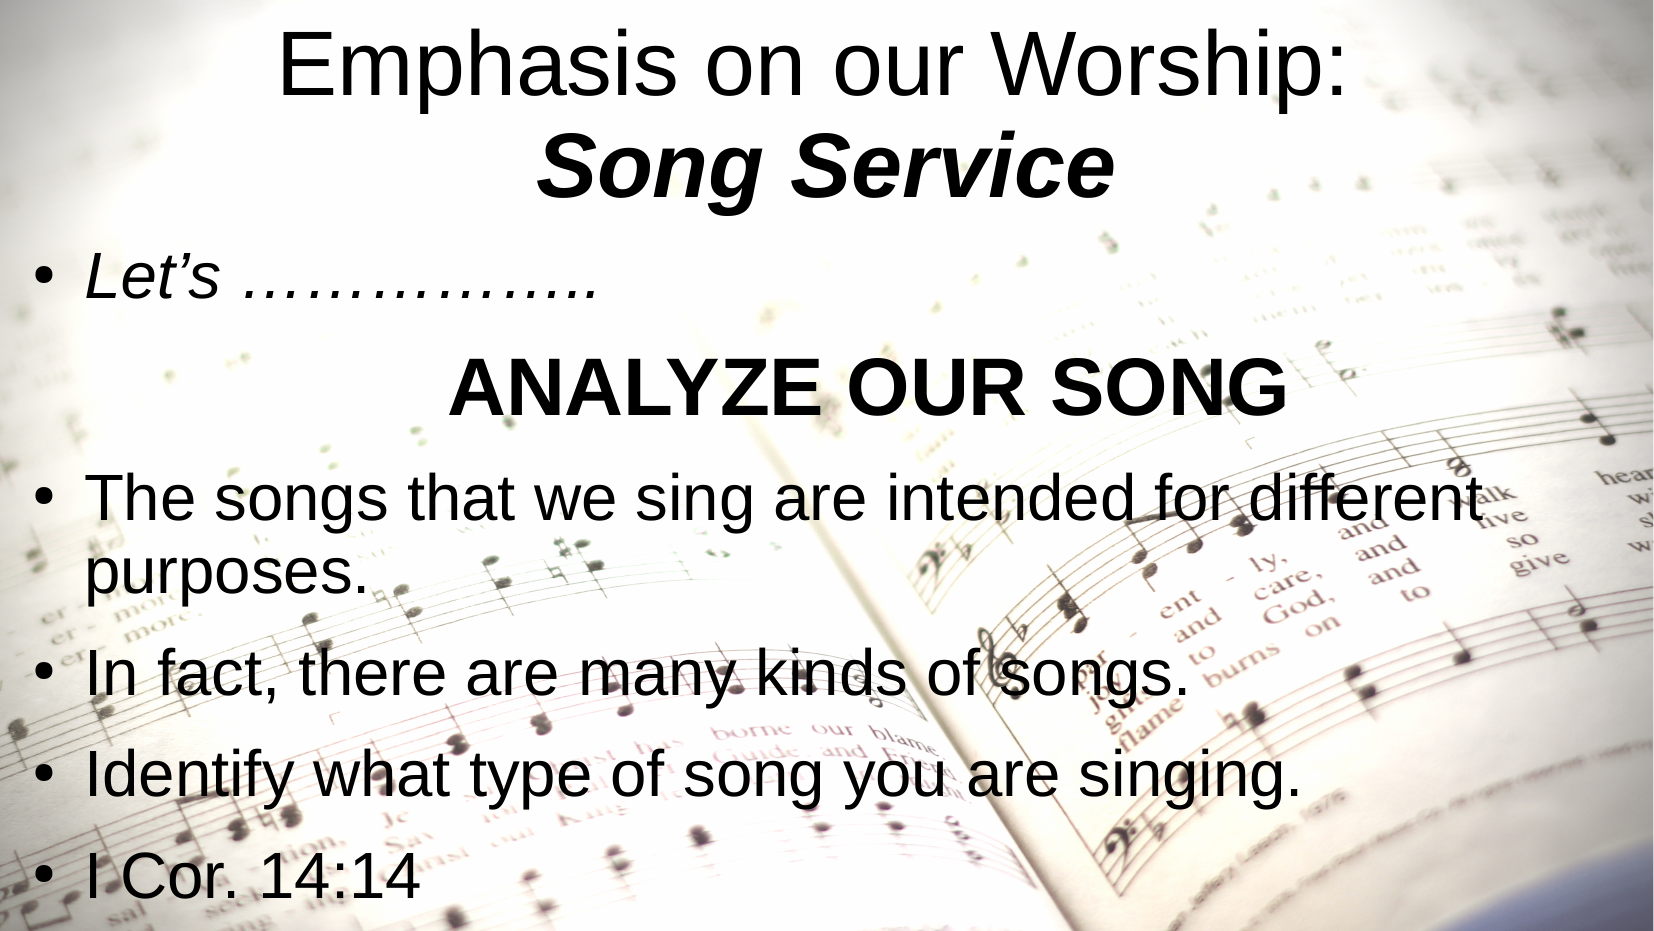

# Emphasis on our Worship: Song Service
Let’s ……………..
ANALYZE OUR SONG
The songs that we sing are intended for different purposes.
In fact, there are many kinds of songs.
Identify what type of song you are singing.
I Cor. 14:14